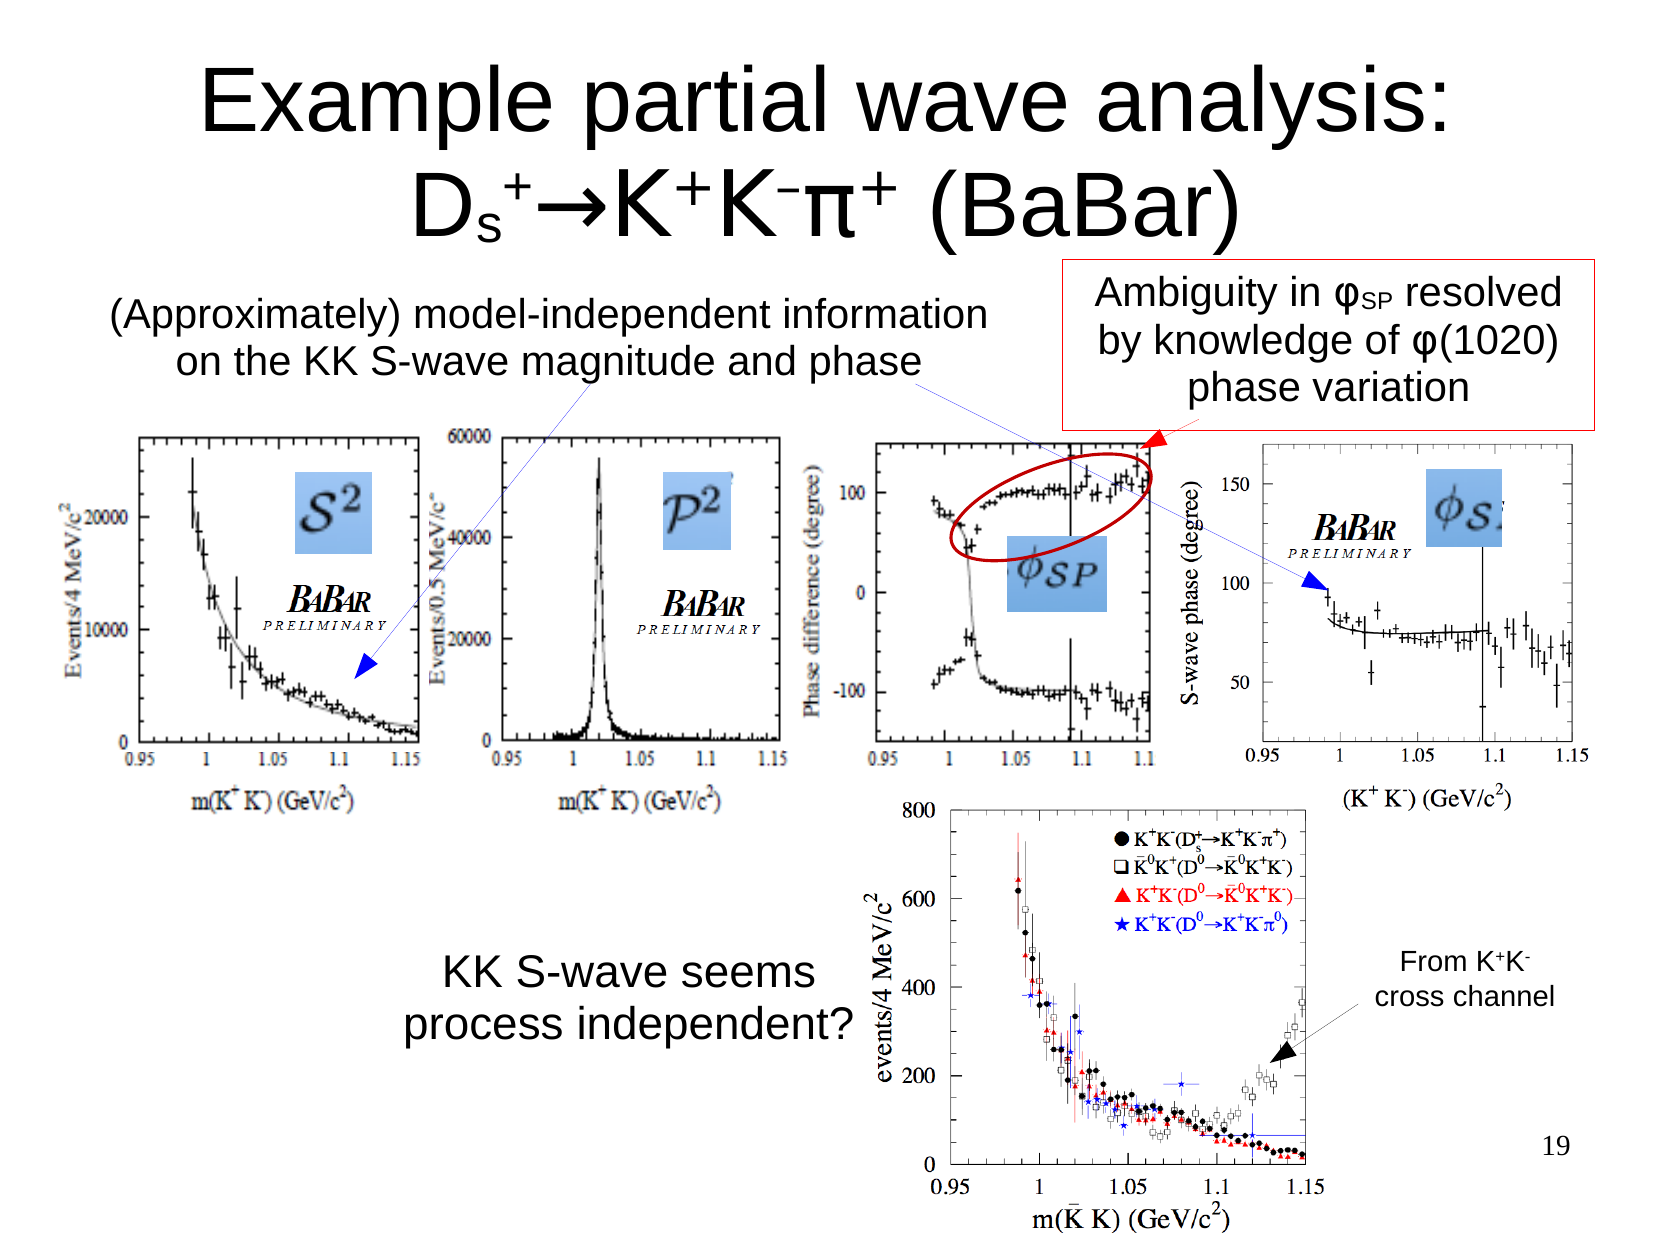

# Example partial wave analysis: Ds+→K+K–π+ (BaBar)
Ambiguity in φSP resolved by knowledge of φ(1020) phase variation
(Approximately) model-independent information on the KK S-wave magnitude and phase
From K+K-
cross channel
KK S-wave seems process independent?
19